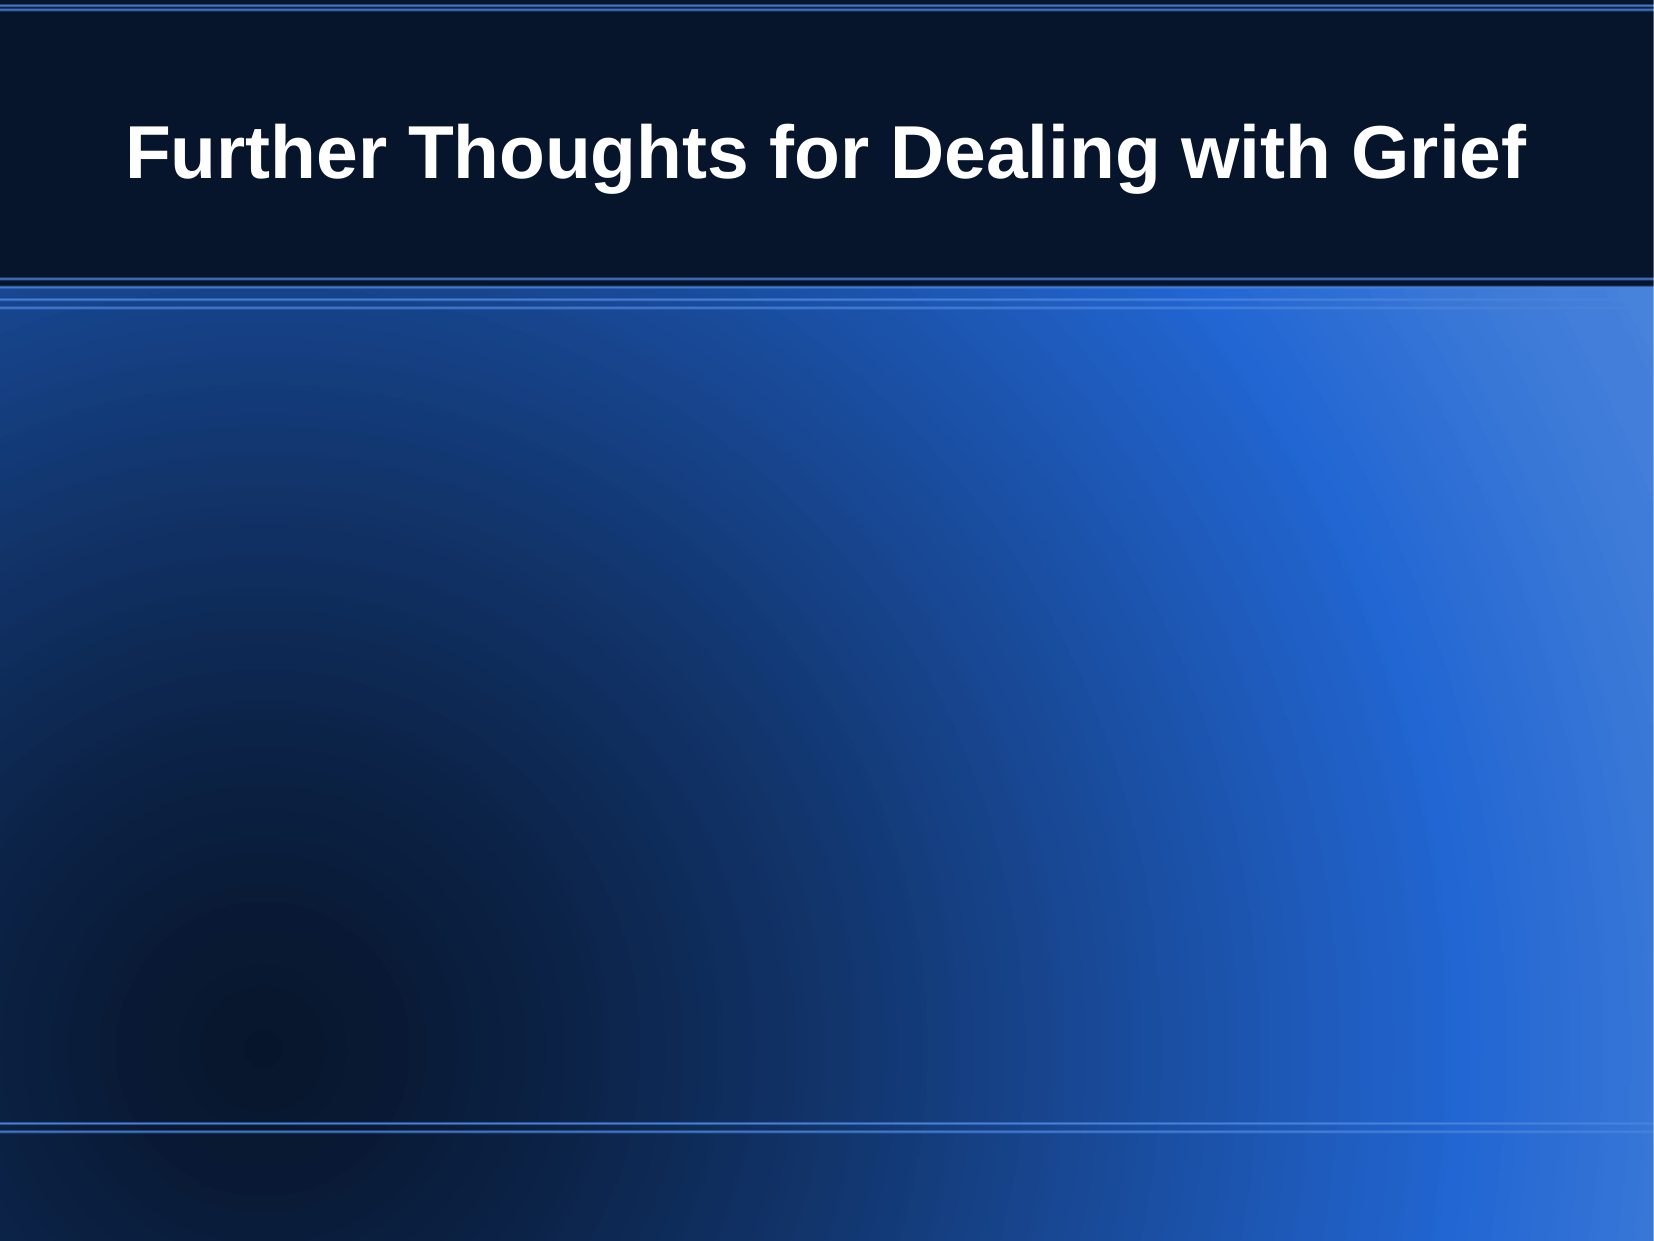

# Further Thoughts for Dealing with Grief